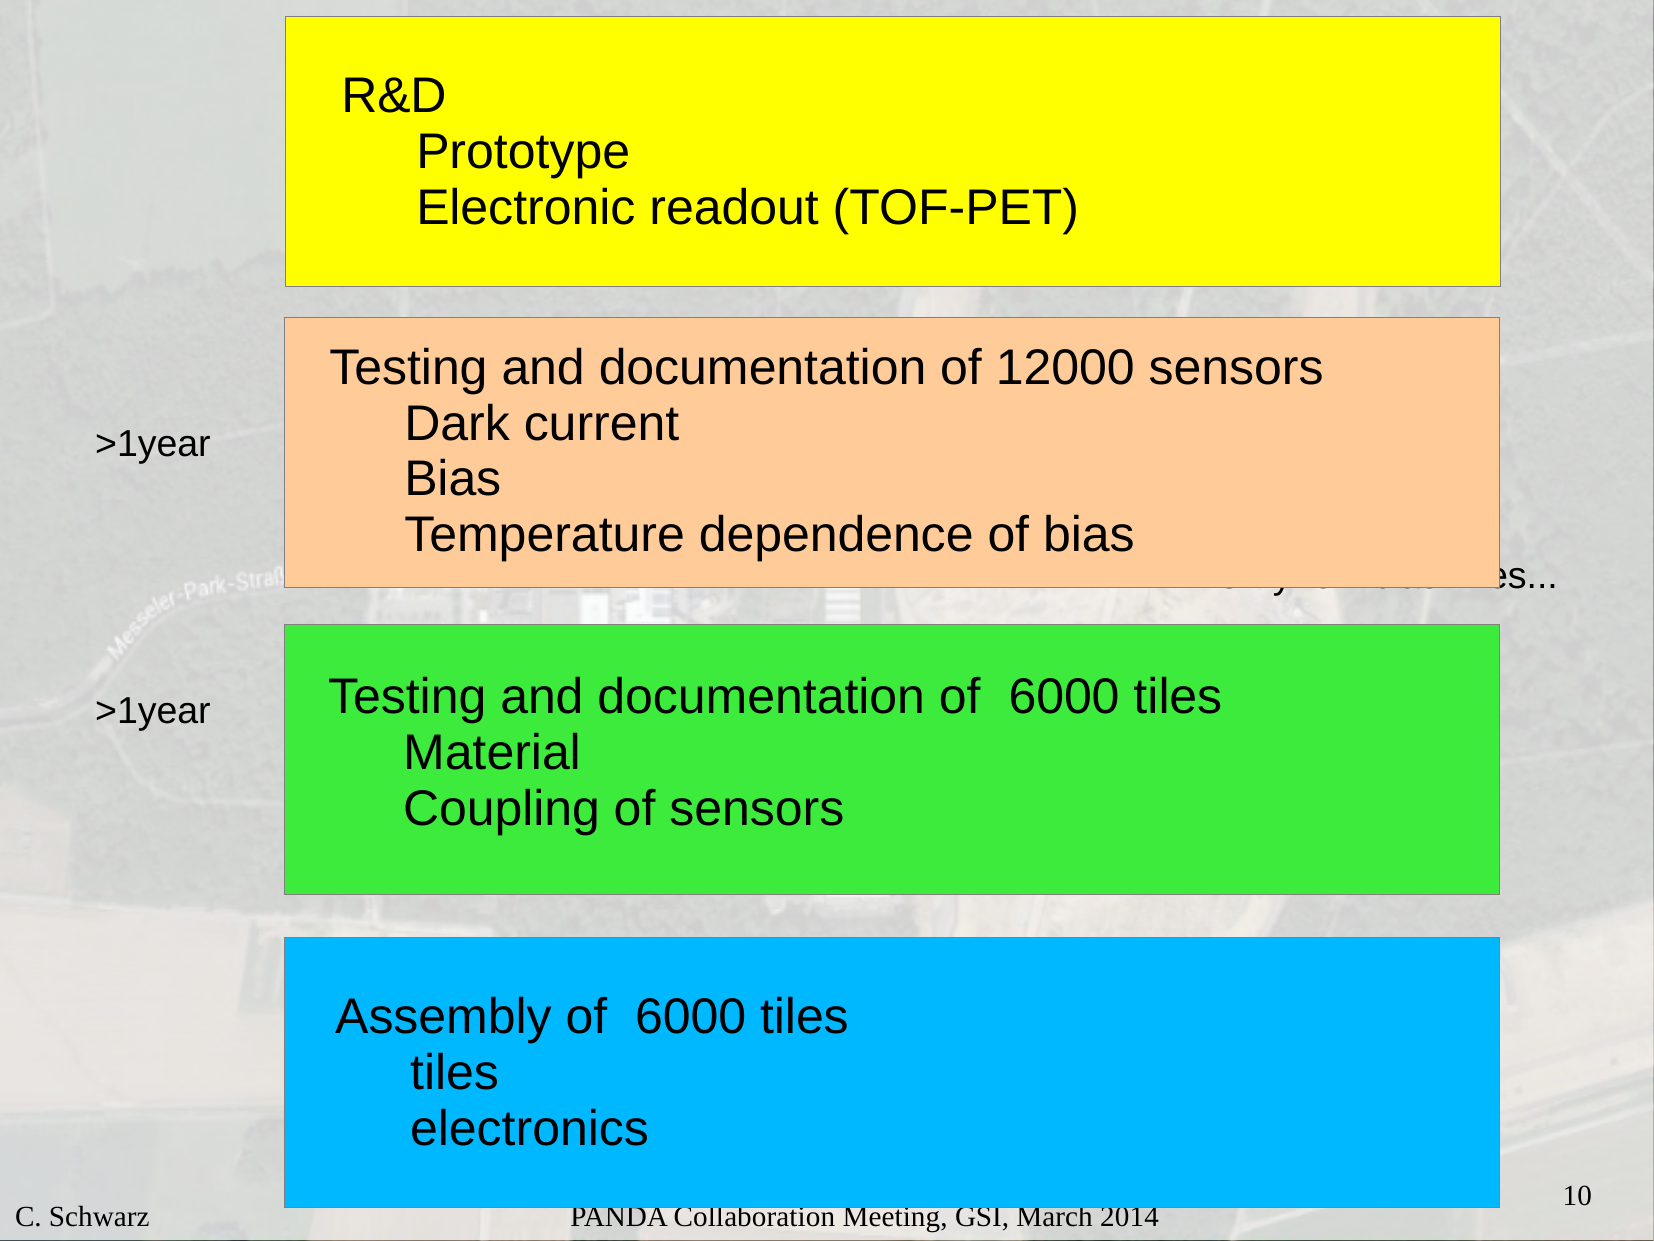

#
R&D
	Prototype
	Electronic readout (TOF-PET)
Testing and documentation of 12000 sensors
	Dark current
	Bias
	Temperature dependence of bias
>1year
Only few bias lines...
Testing and documentation of 6000 tiles
	Material
	Coupling of sensors
>1year
Assembly of 6000 tiles
	tiles
	electronics
10